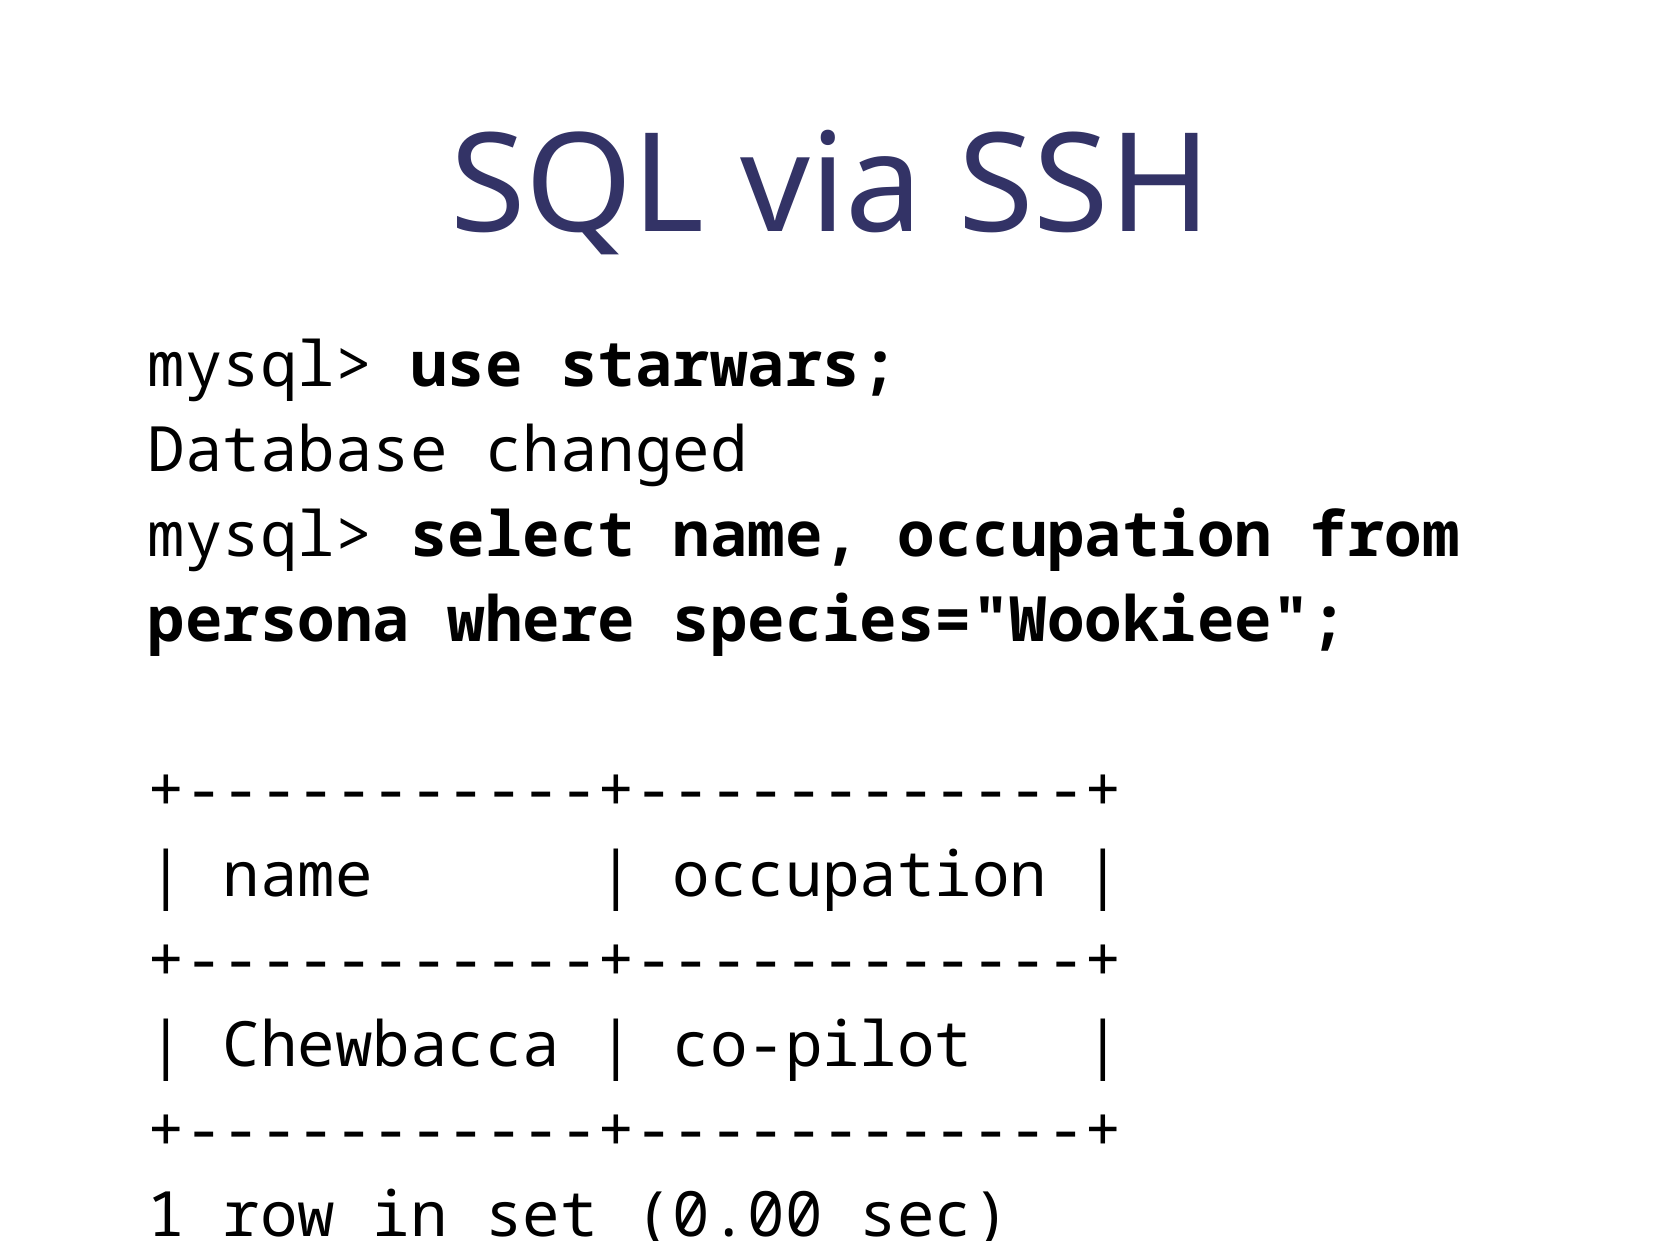

# SQL via SSH
mysql> use starwars;
Database changed
mysql> select name, occupation from persona where species="Wookiee";
+-----------+------------+
| name | occupation |
+-----------+------------+
| Chewbacca | co-pilot |
+-----------+------------+
1 row in set (0.00 sec)